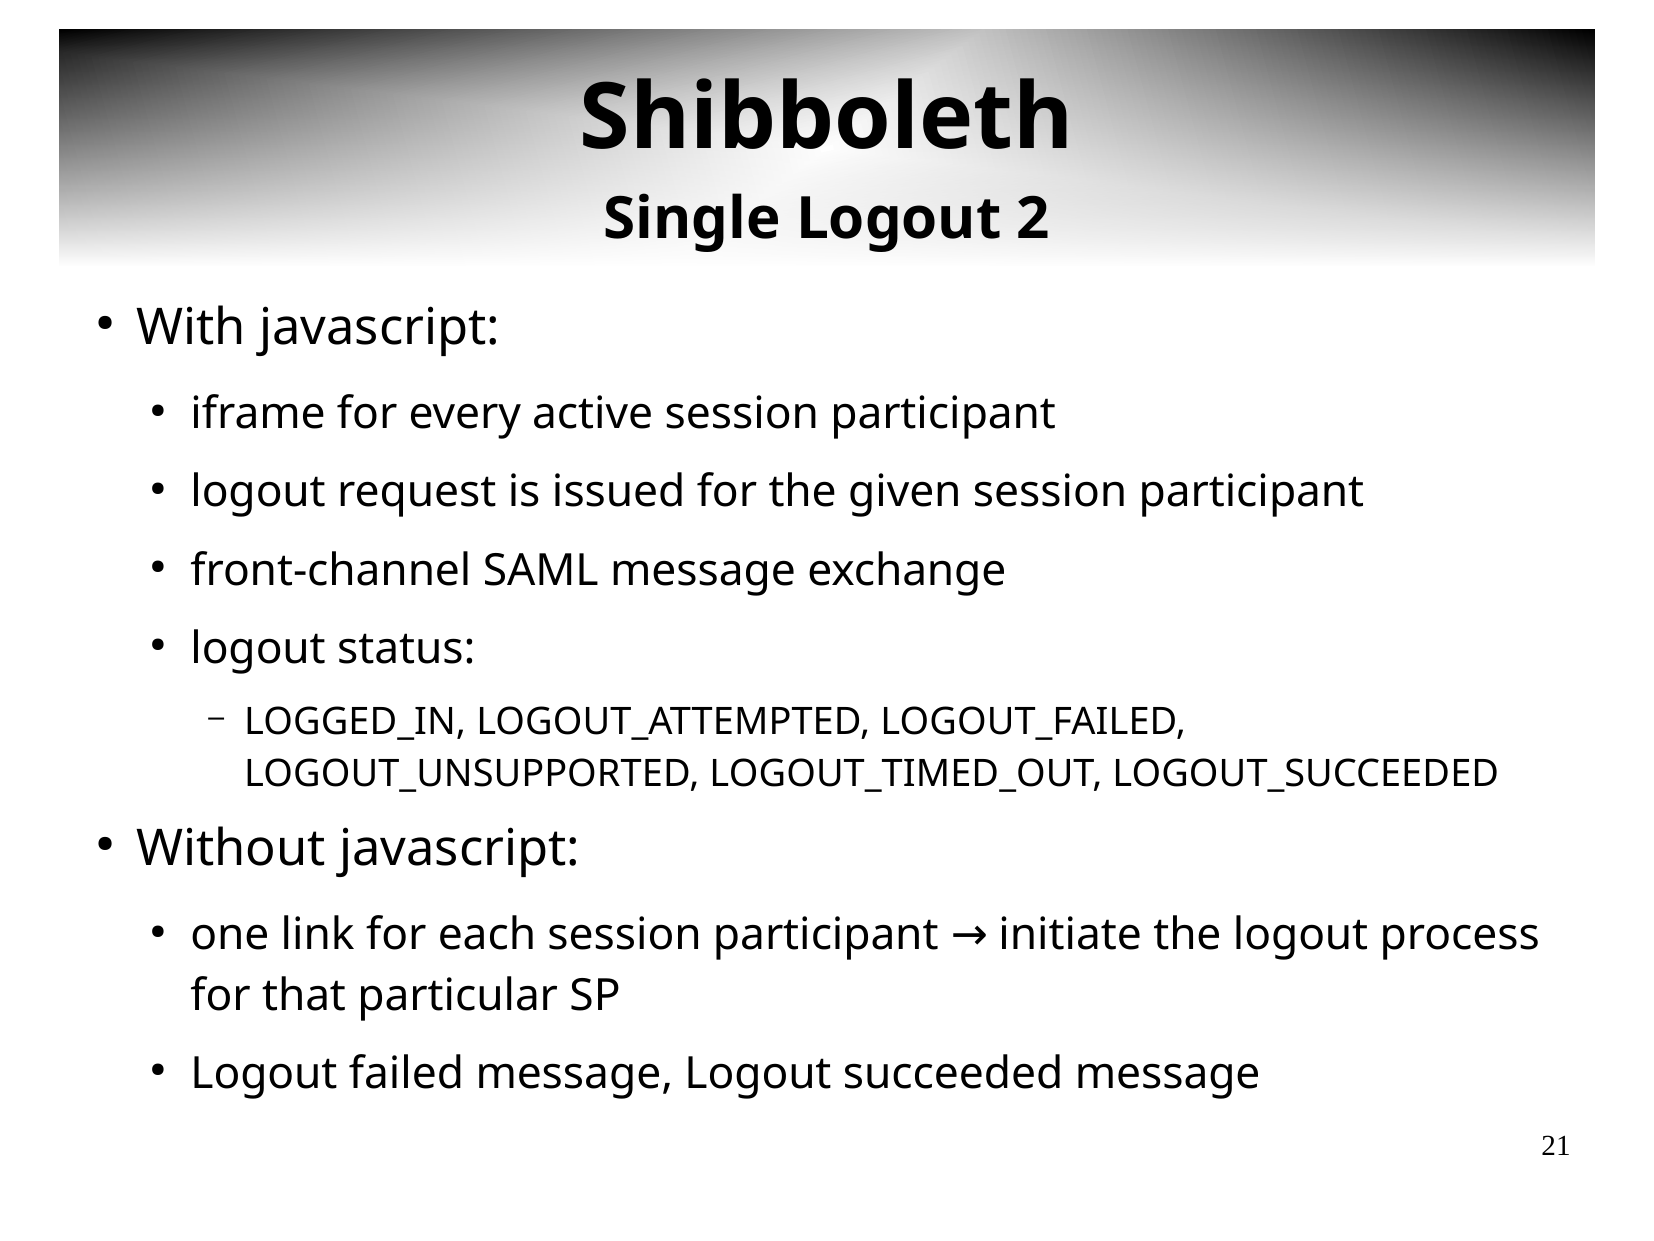

# Shibboleth Single Logout 2
With javascript:
iframe for every active session participant
logout request is issued for the given session participant
front-channel SAML message exchange
logout status:
LOGGED_IN, LOGOUT_ATTEMPTED, LOGOUT_FAILED, LOGOUT_UNSUPPORTED, LOGOUT_TIMED_OUT, LOGOUT_SUCCEEDED
Without javascript:
one link for each session participant → initiate the logout process for that particular SP
Logout failed message, Logout succeeded message
21